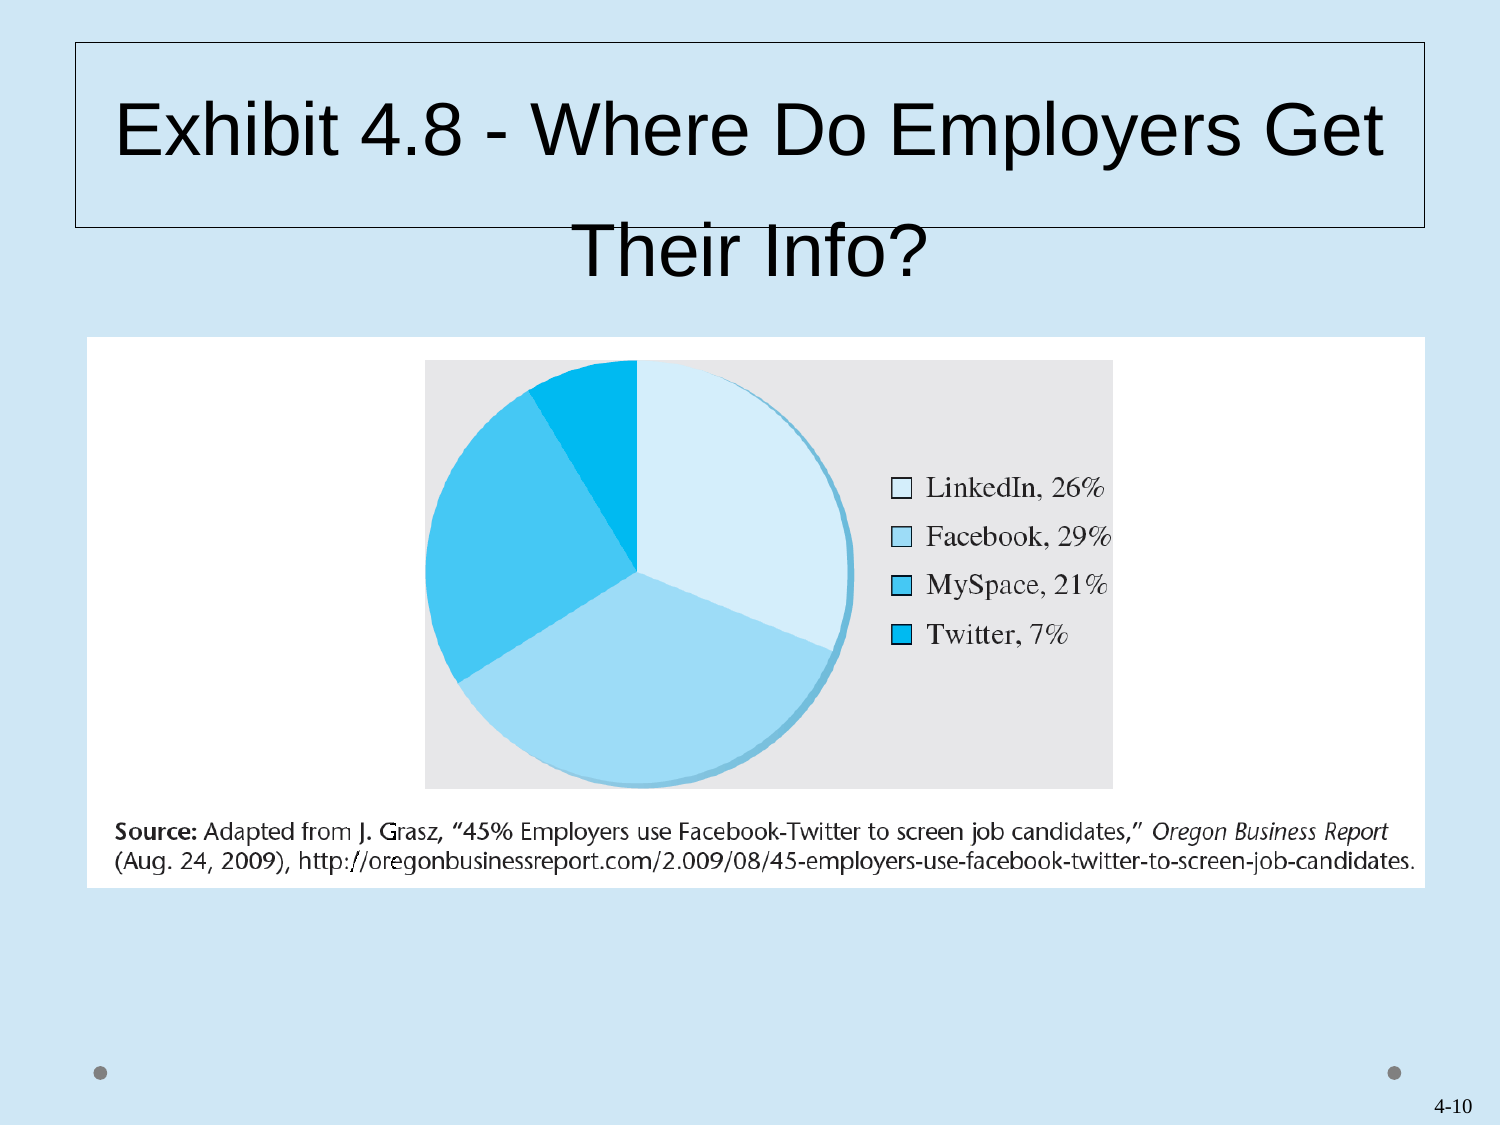

# Exhibit 4.8 - Where Do Employers Get Their Info?